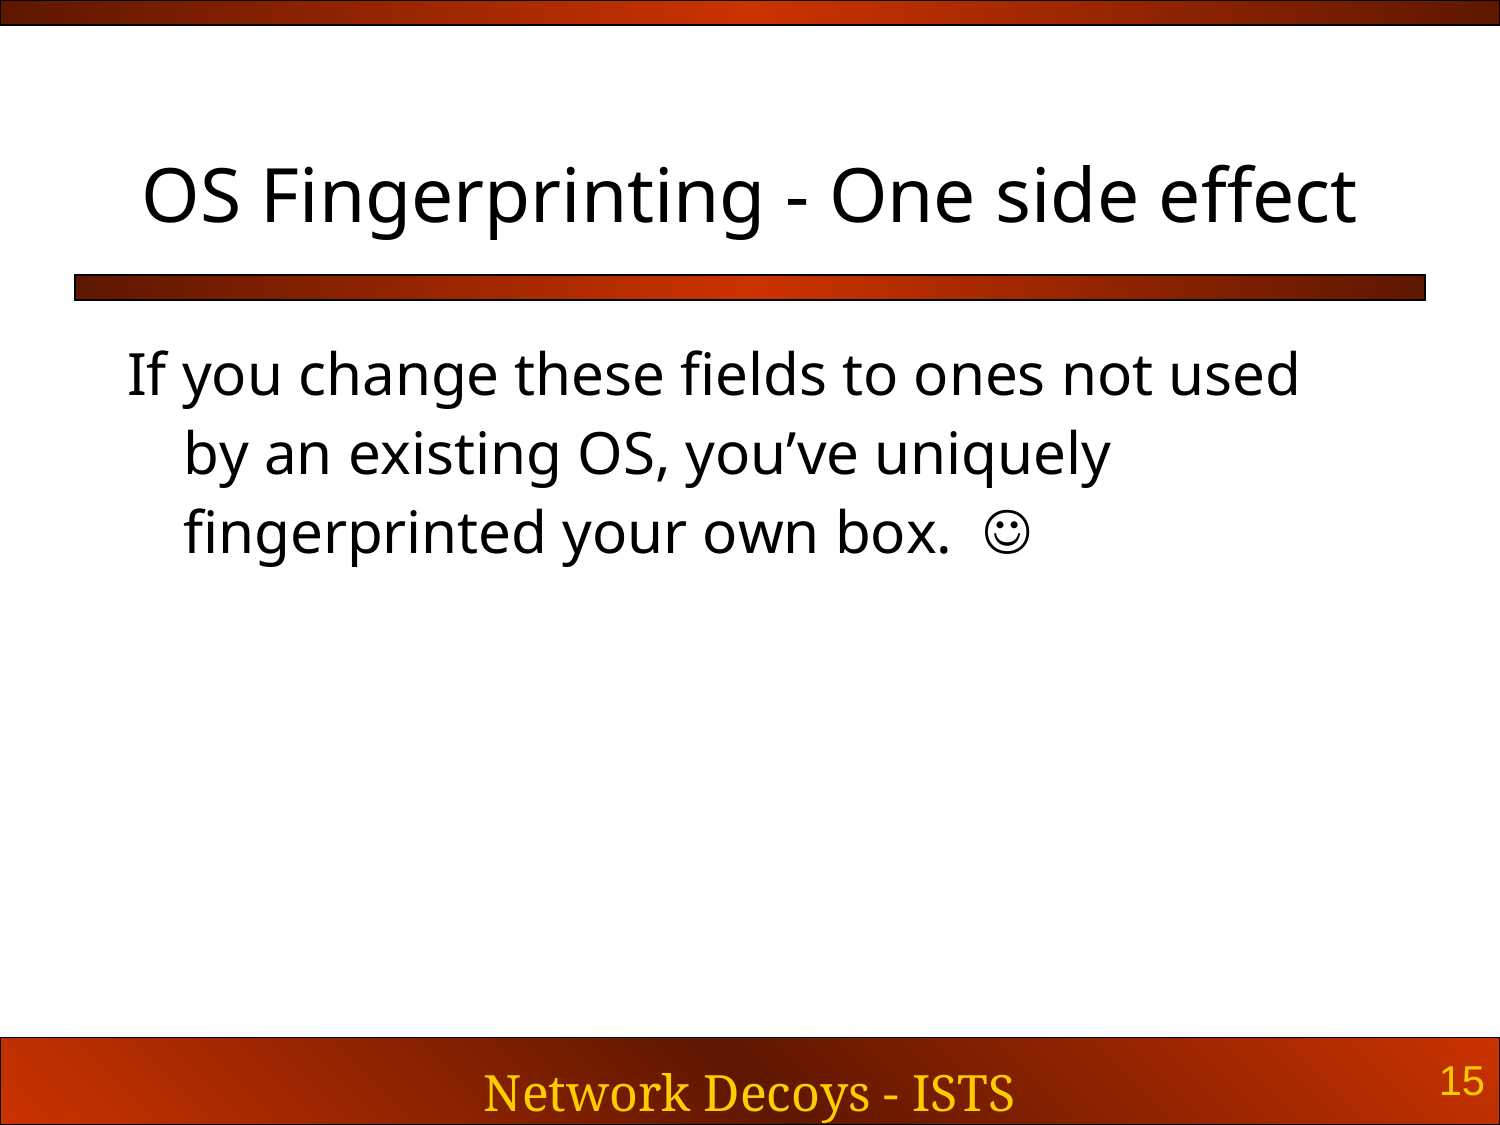

# OS Fingerprinting - One side effect
If you change these fields to ones not used by an existing OS, you’ve uniquely fingerprinted your own box. 